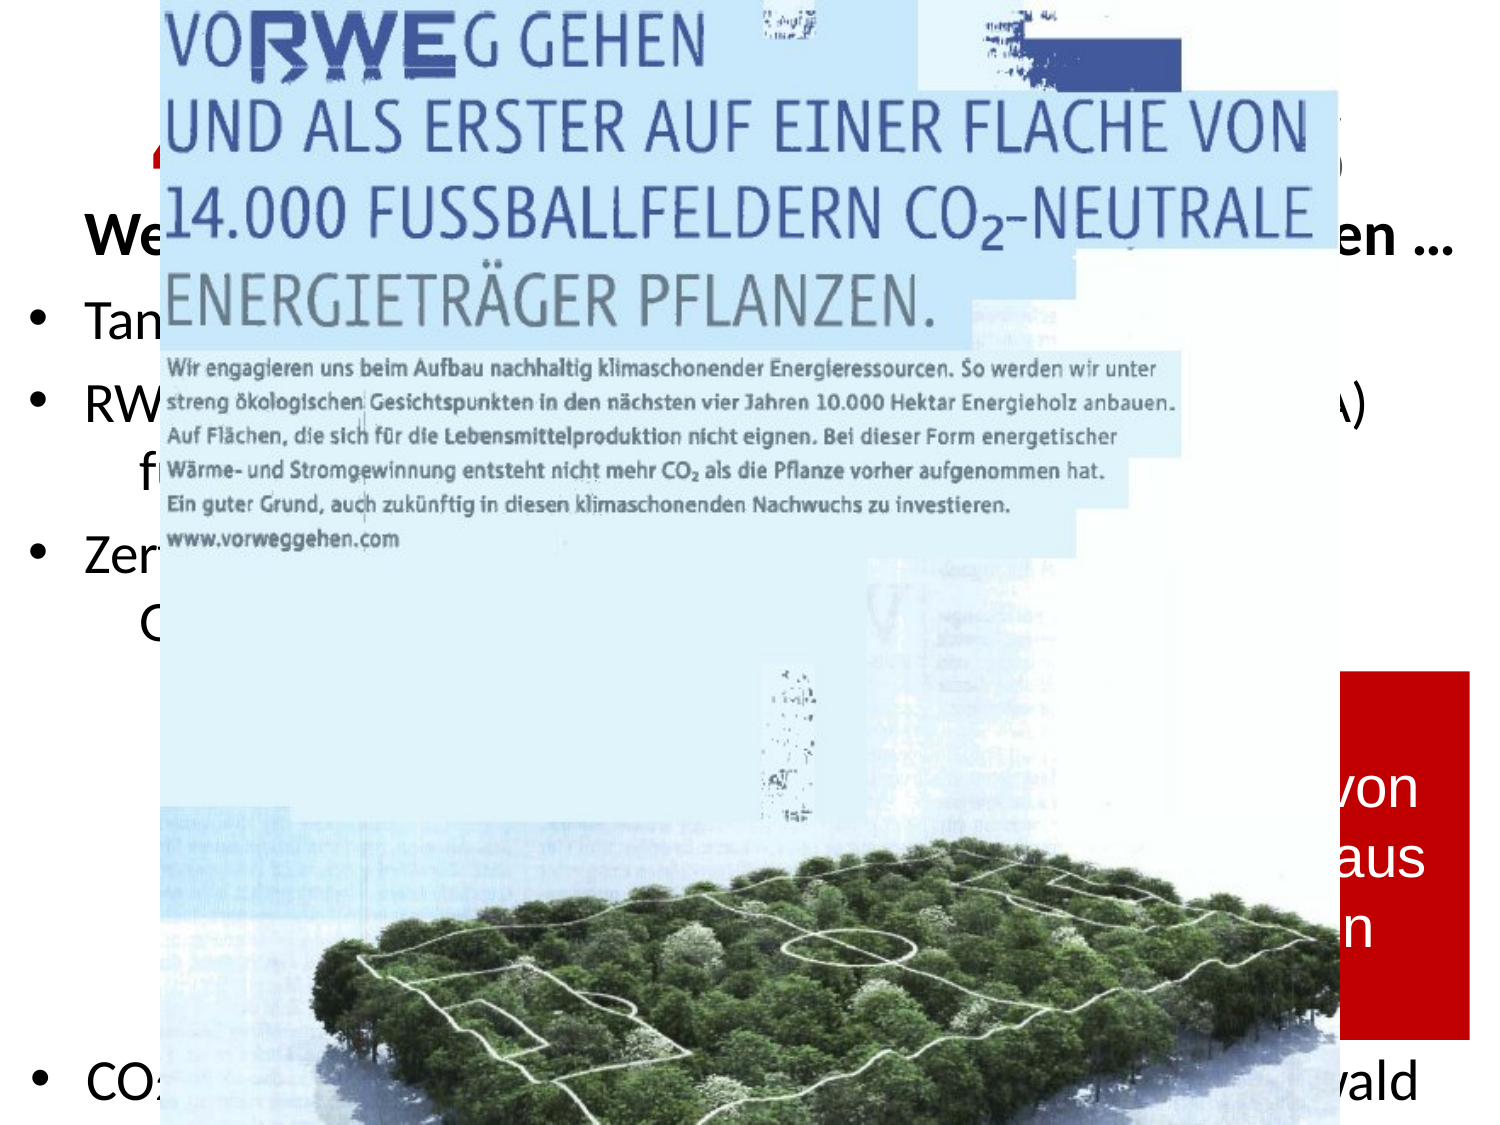

# 4. Climate Crimes
Wenn gute Ideen kapitalistisch organisiert werden …
Tank statt Teller: Mais, Palmöl, Zuckerrohr
RWE – immer gleich riesig: Pelletswerk in Georgia (USA)
für Kraftwerke in Tilbury (östlich London)
Zertifikatehandel, Clean Development Mechanism: Greenwashing hier und international … auch RWE:
Von der RWE-Internetseite:
„In jedem Fall sind wir an dem Erwerb von Certified Emission Reductions (CERs) aus CDM-Projekten und Emission Reduction Units (ERUs) … interessiert.“
CO2-Senken per Gentechnik: gv-Pappeln statt Naturwald